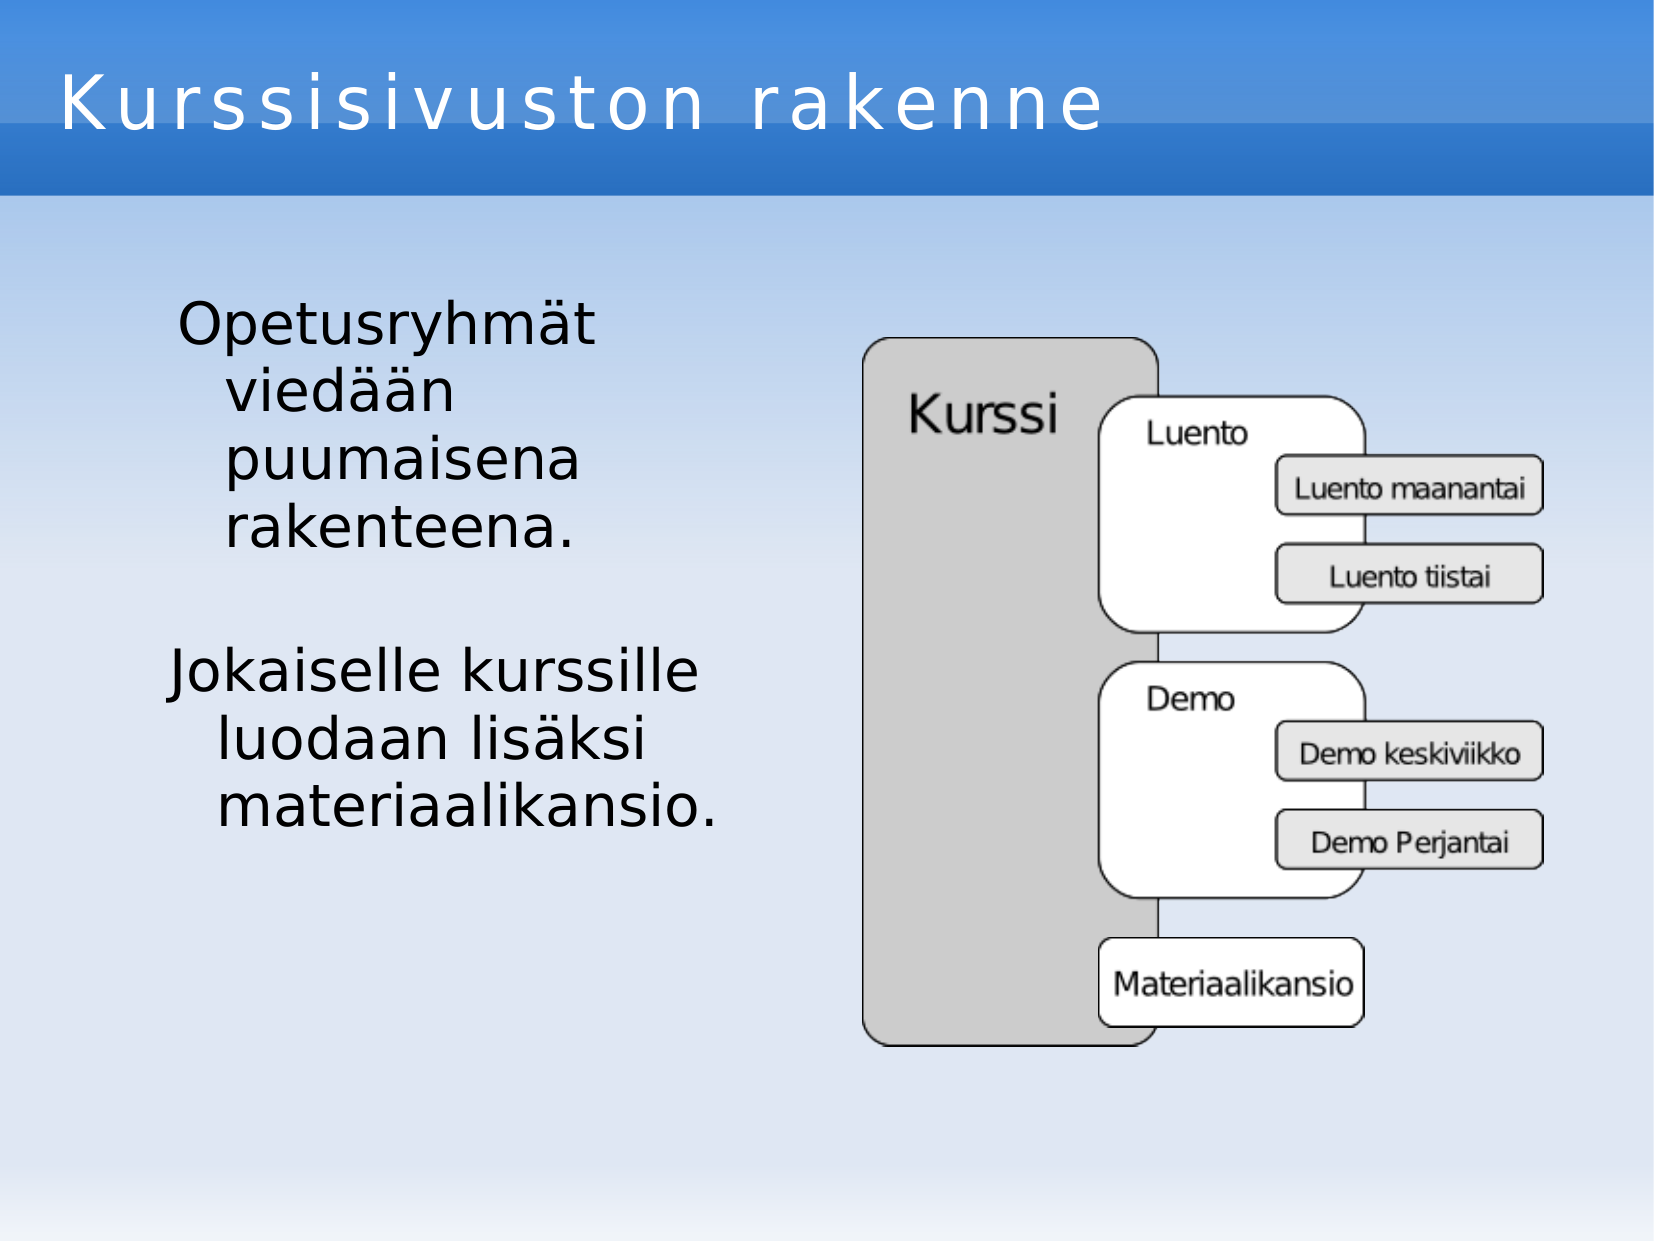

# Kurssisivuston rakenne
Opetusryhmät viedään puumaisena rakenteena.
Jokaiselle kurssille luodaan lisäksi materiaalikansio.